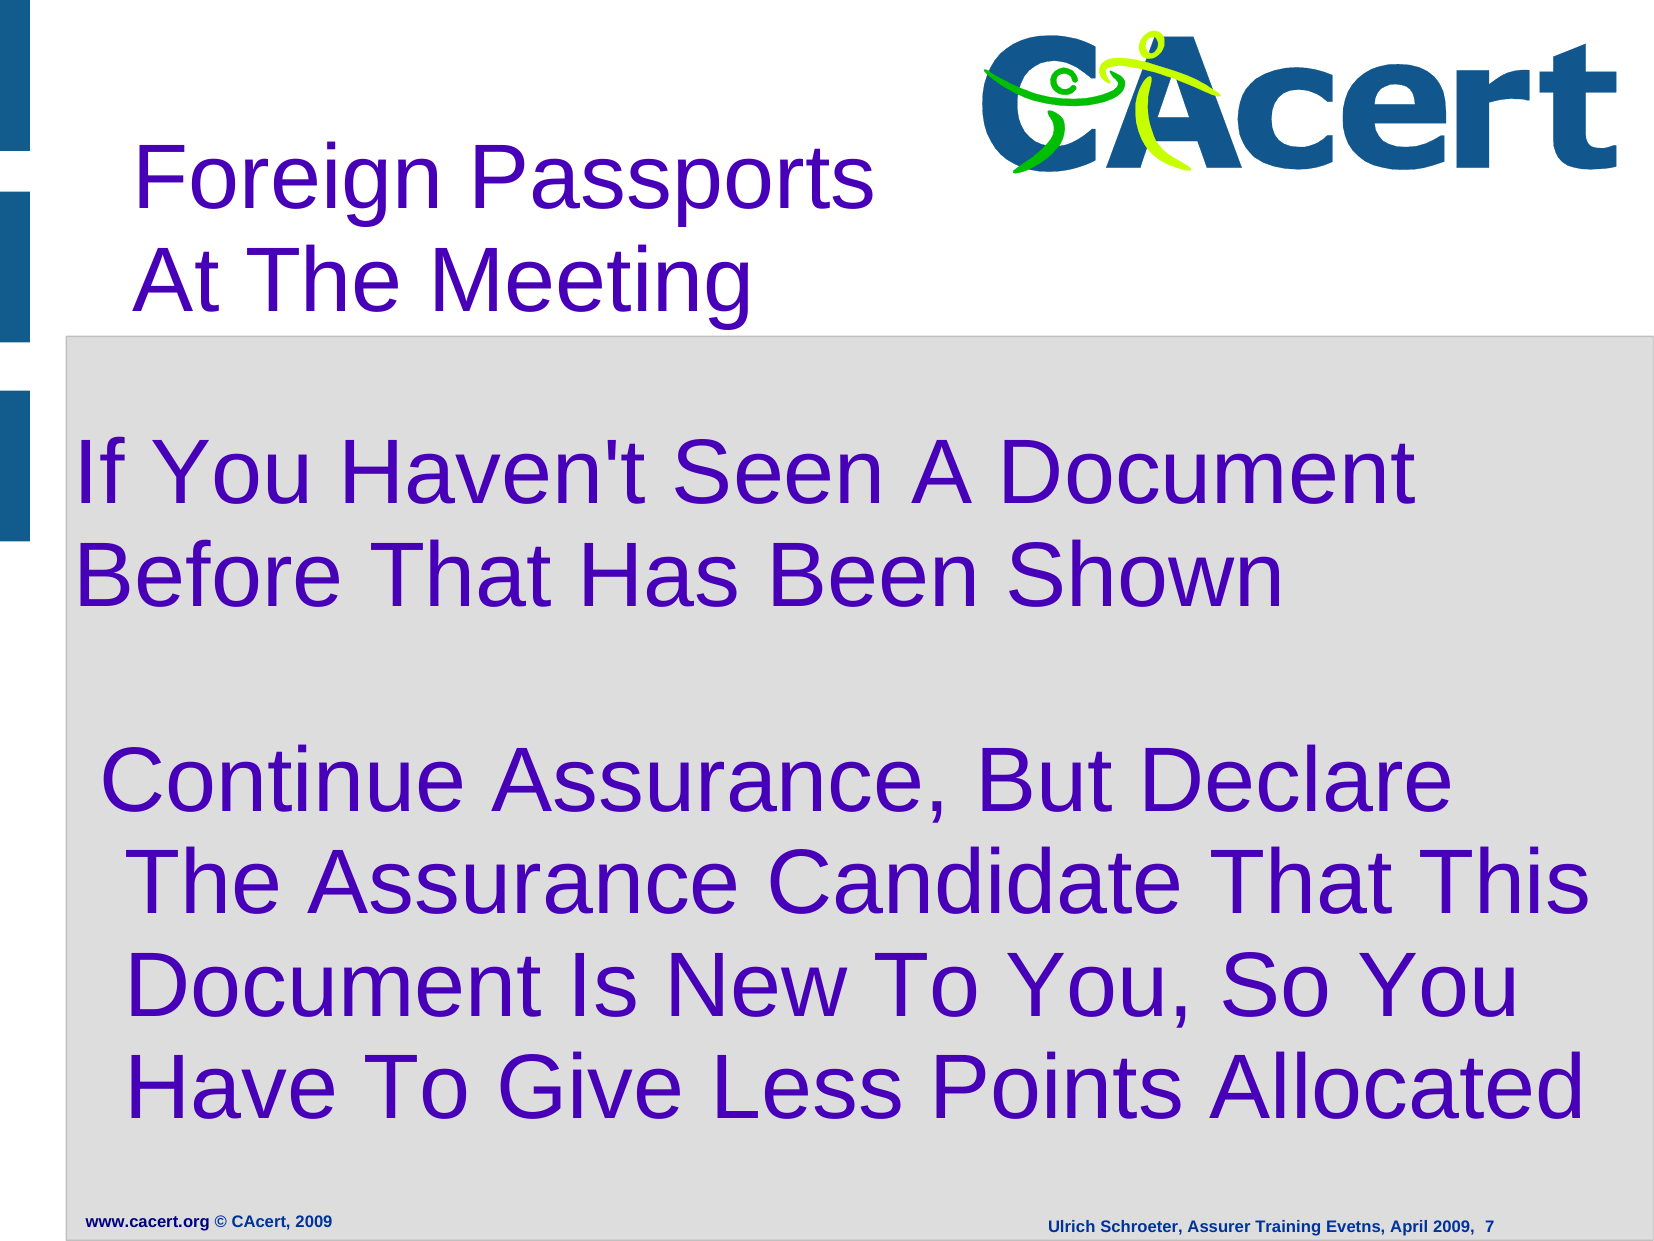

Foreign Passports
At The Meeting
If You Haven't Seen A Document
Before That Has Been Shown
 Continue Assurance, But Declare
 The Assurance Candidate That This
 Document Is New To You, So You
 Have To Give Less Points Allocated